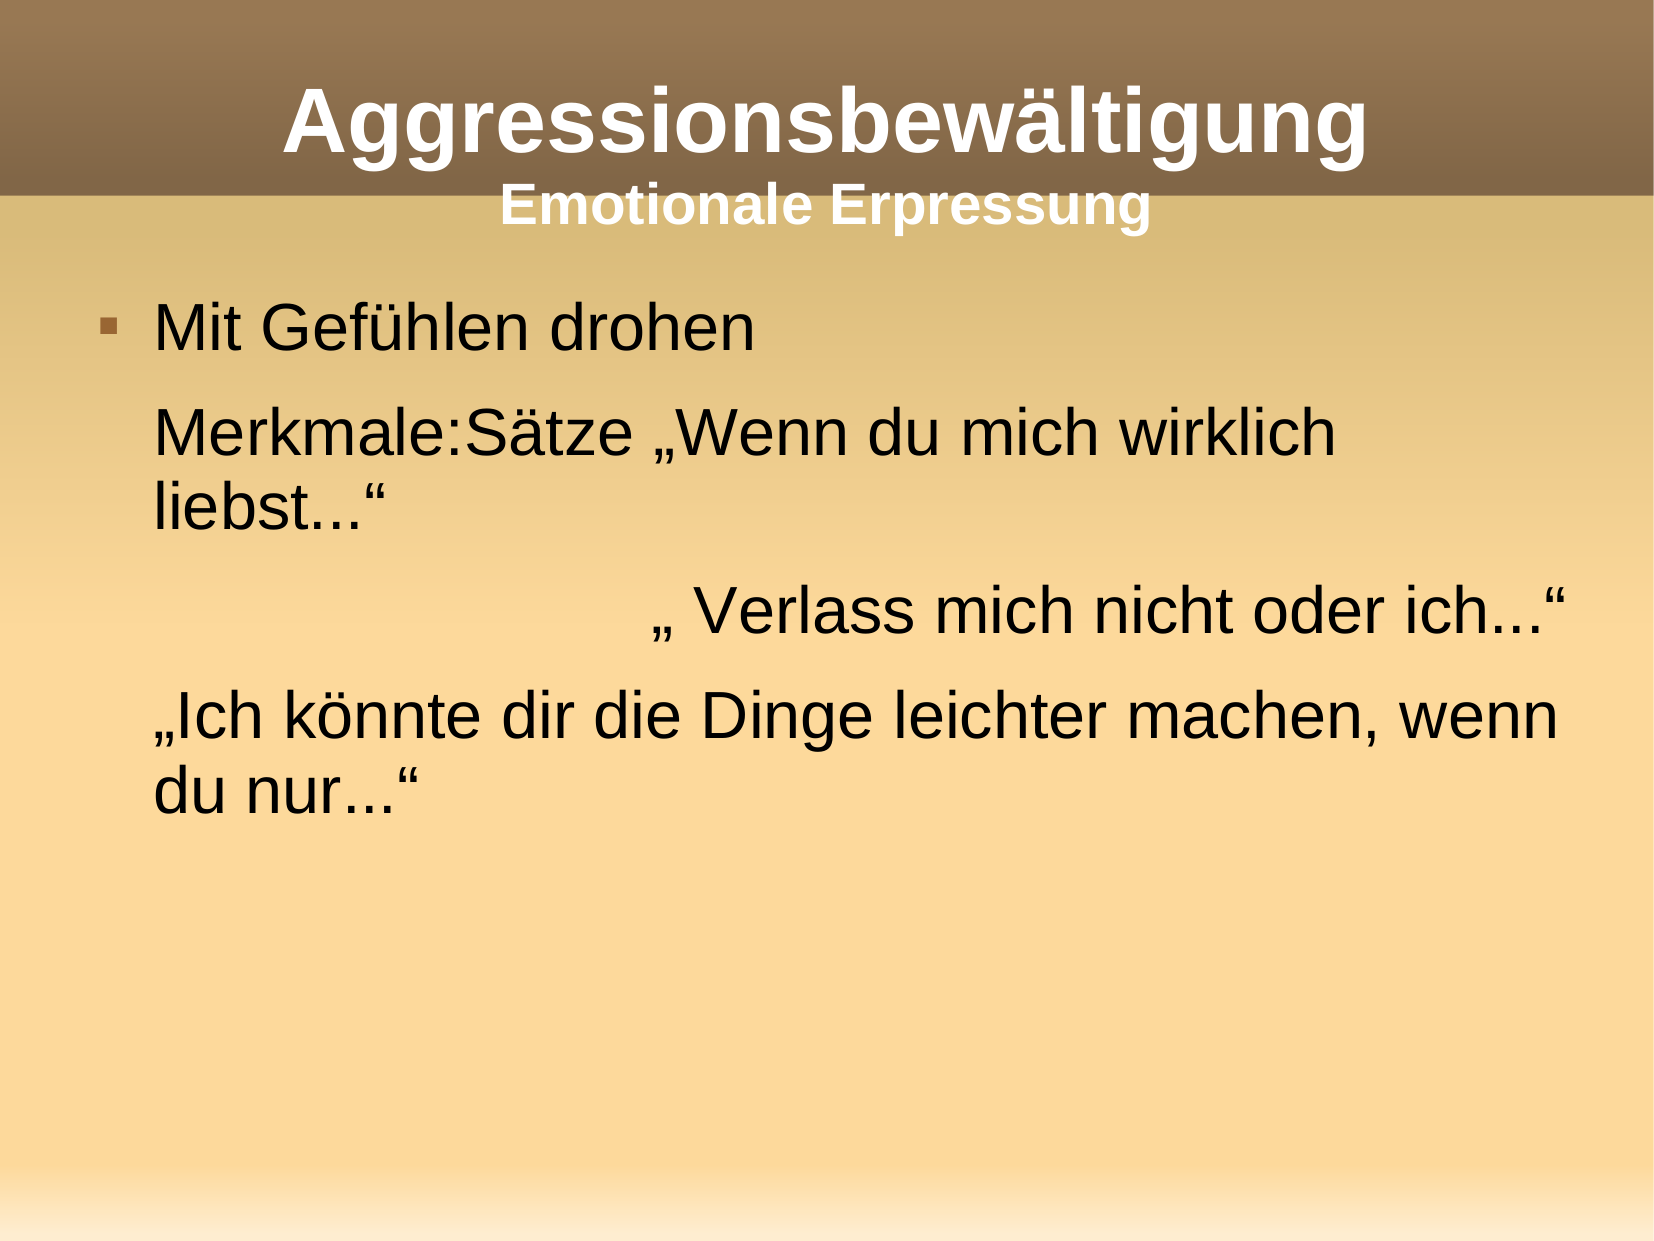

# Aggressionsbewältigung Emotionale Erpressung
Mit Gefühlen drohen
Merkmale:Sätze „Wenn du mich wirklich liebst...“
 „ Verlass mich nicht oder ich...“
„Ich könnte dir die Dinge leichter machen, wenn du nur...“